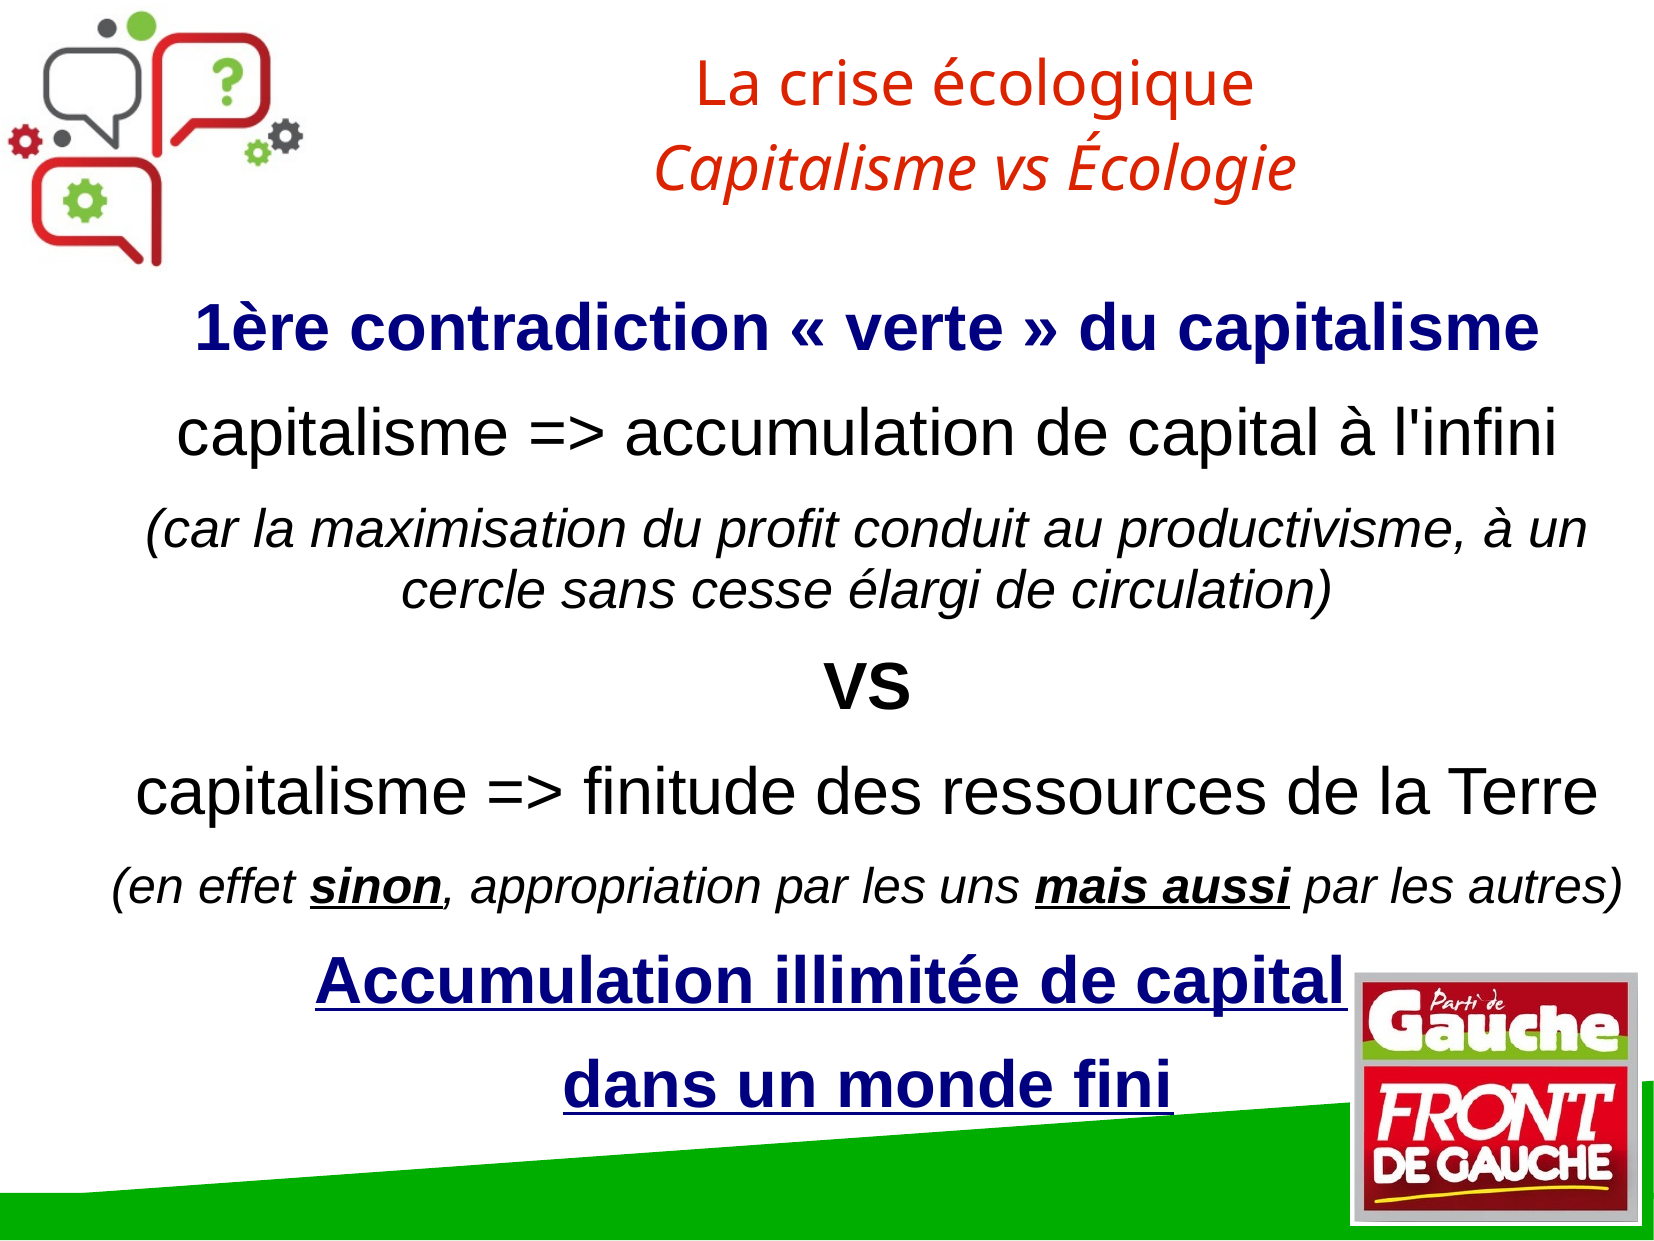

# La crise écologique Capitalisme vs Écologie
1ère contradiction « verte » du capitalisme
capitalisme => accumulation de capital à l'infini
(car la maximisation du profit conduit au productivisme, à un cercle sans cesse élargi de circulation)
VS
capitalisme => finitude des ressources de la Terre
(en effet sinon, appropriation par les uns mais aussi par les autres)
Accumulation illimitée de capital
dans un monde fini